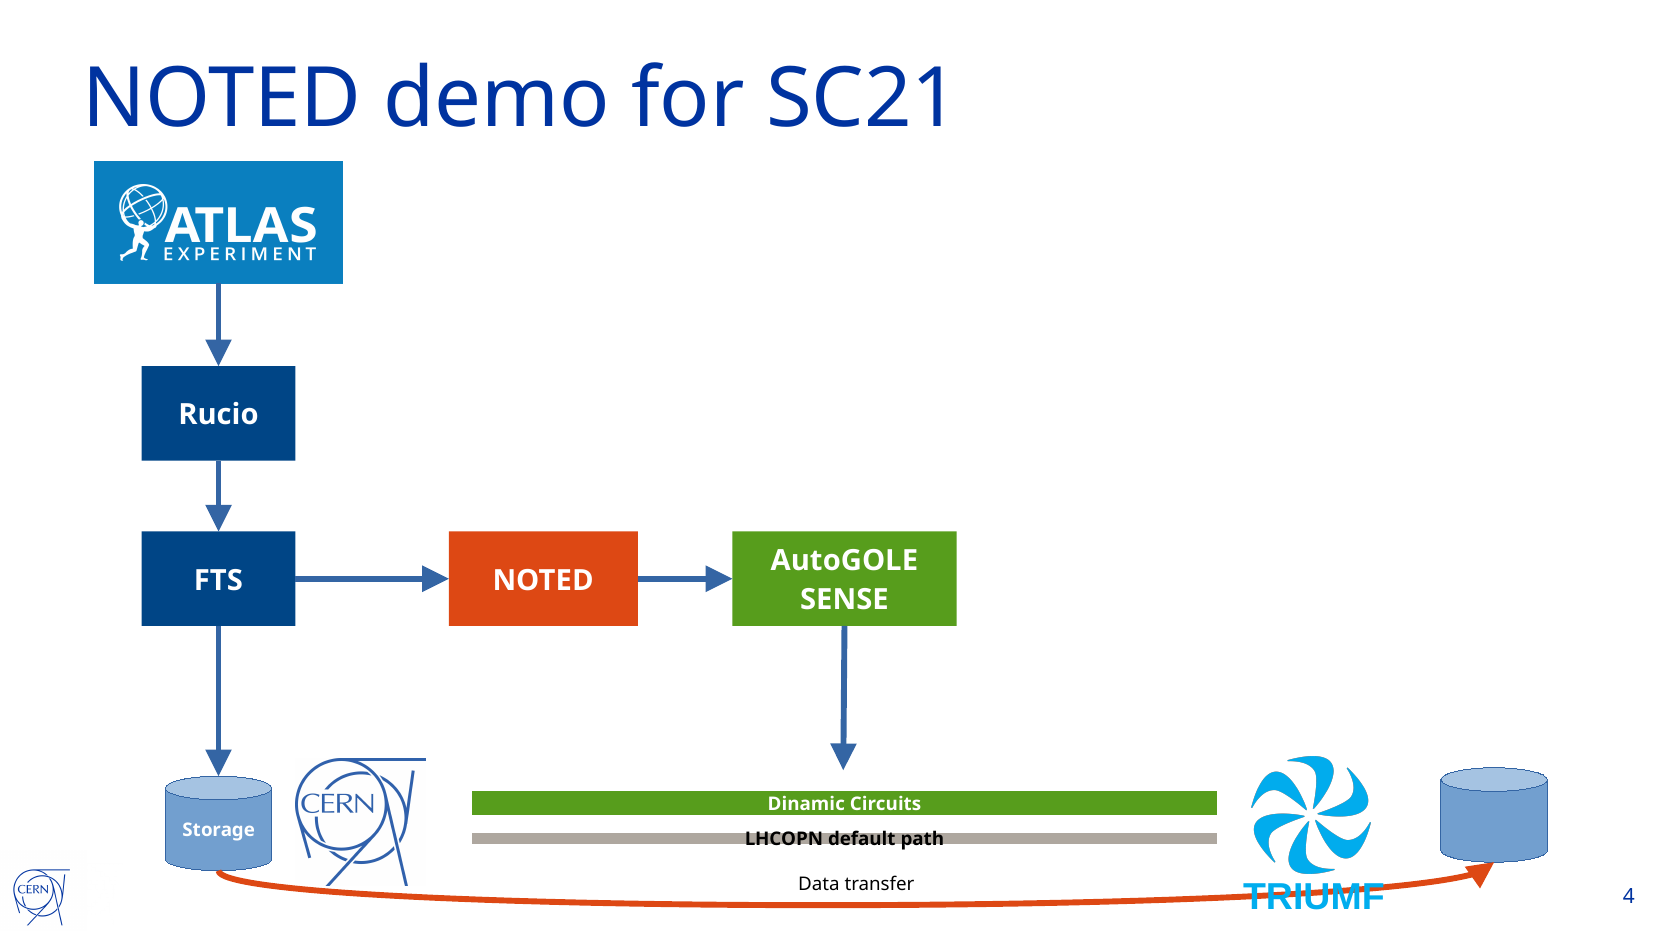

# NOTED demo for SC21
Rucio
FTS
NOTED
AutoGOLE
SENSE
Storage
Dinamic Circuits
LHCOPN default path
TRIUMF